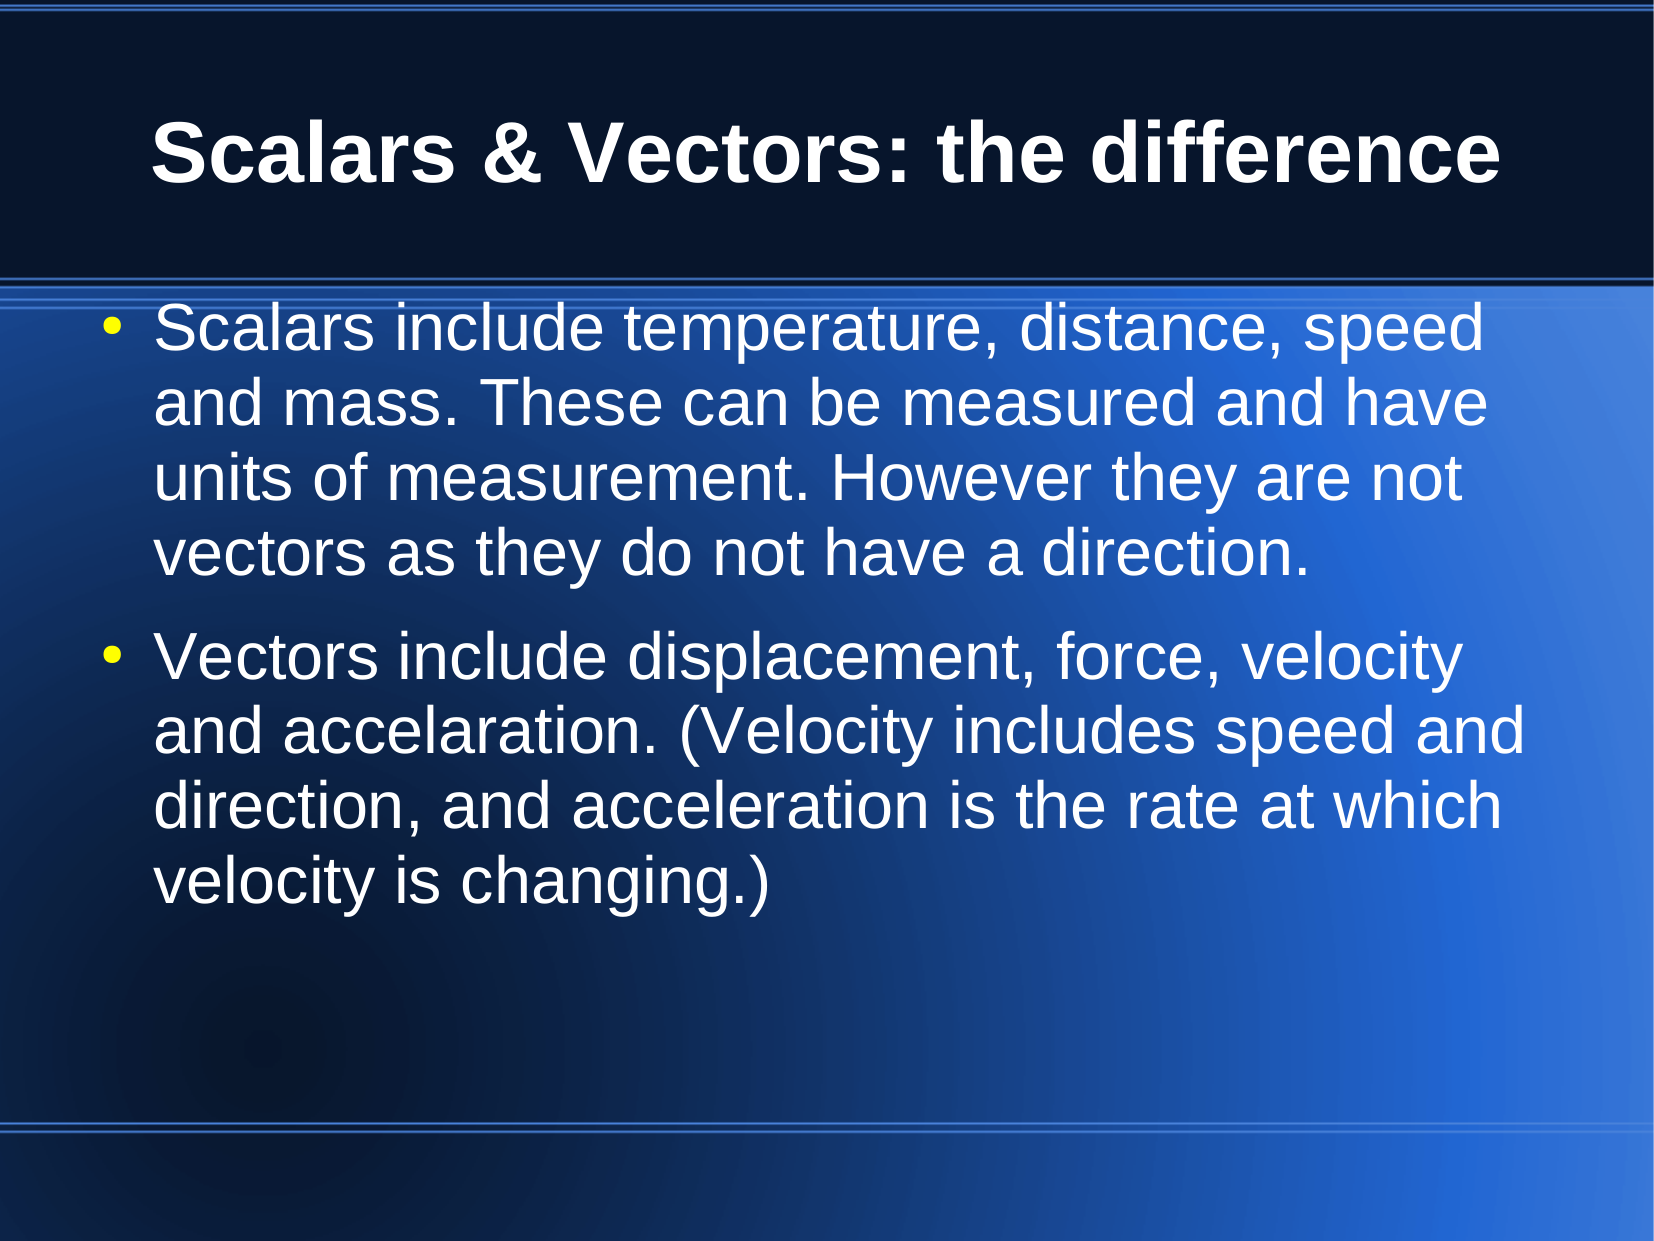

# Scalars & Vectors: the difference
Scalars include temperature, distance, speed and mass. These can be measured and have units of measurement. However they are not vectors as they do not have a direction.
Vectors include displacement, force, velocity and accelaration. (Velocity includes speed and direction, and acceleration is the rate at which velocity is changing.)